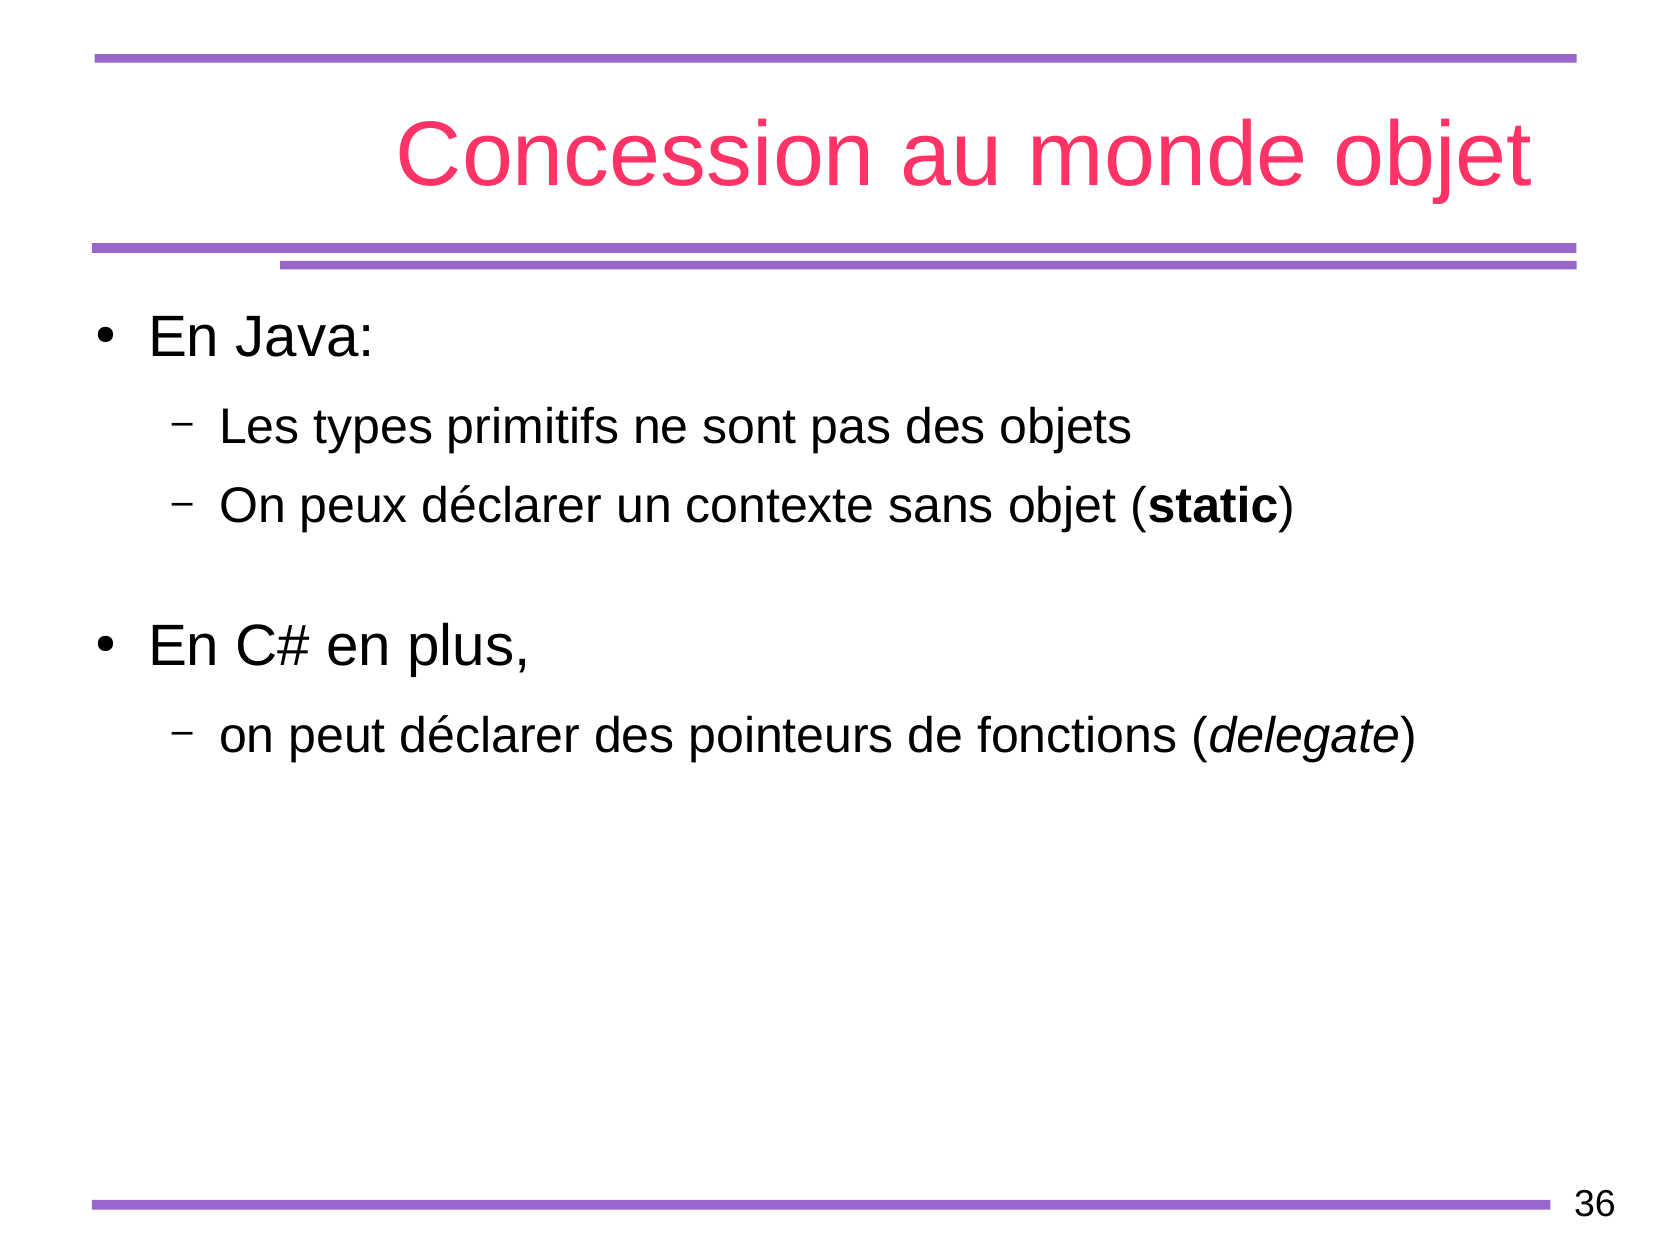

# Concession au monde objet
En Java:
Les types primitifs ne sont pas des objets
On peux déclarer un contexte sans objet (static)
En C# en plus,
on peut déclarer des pointeurs de fonctions (delegate)